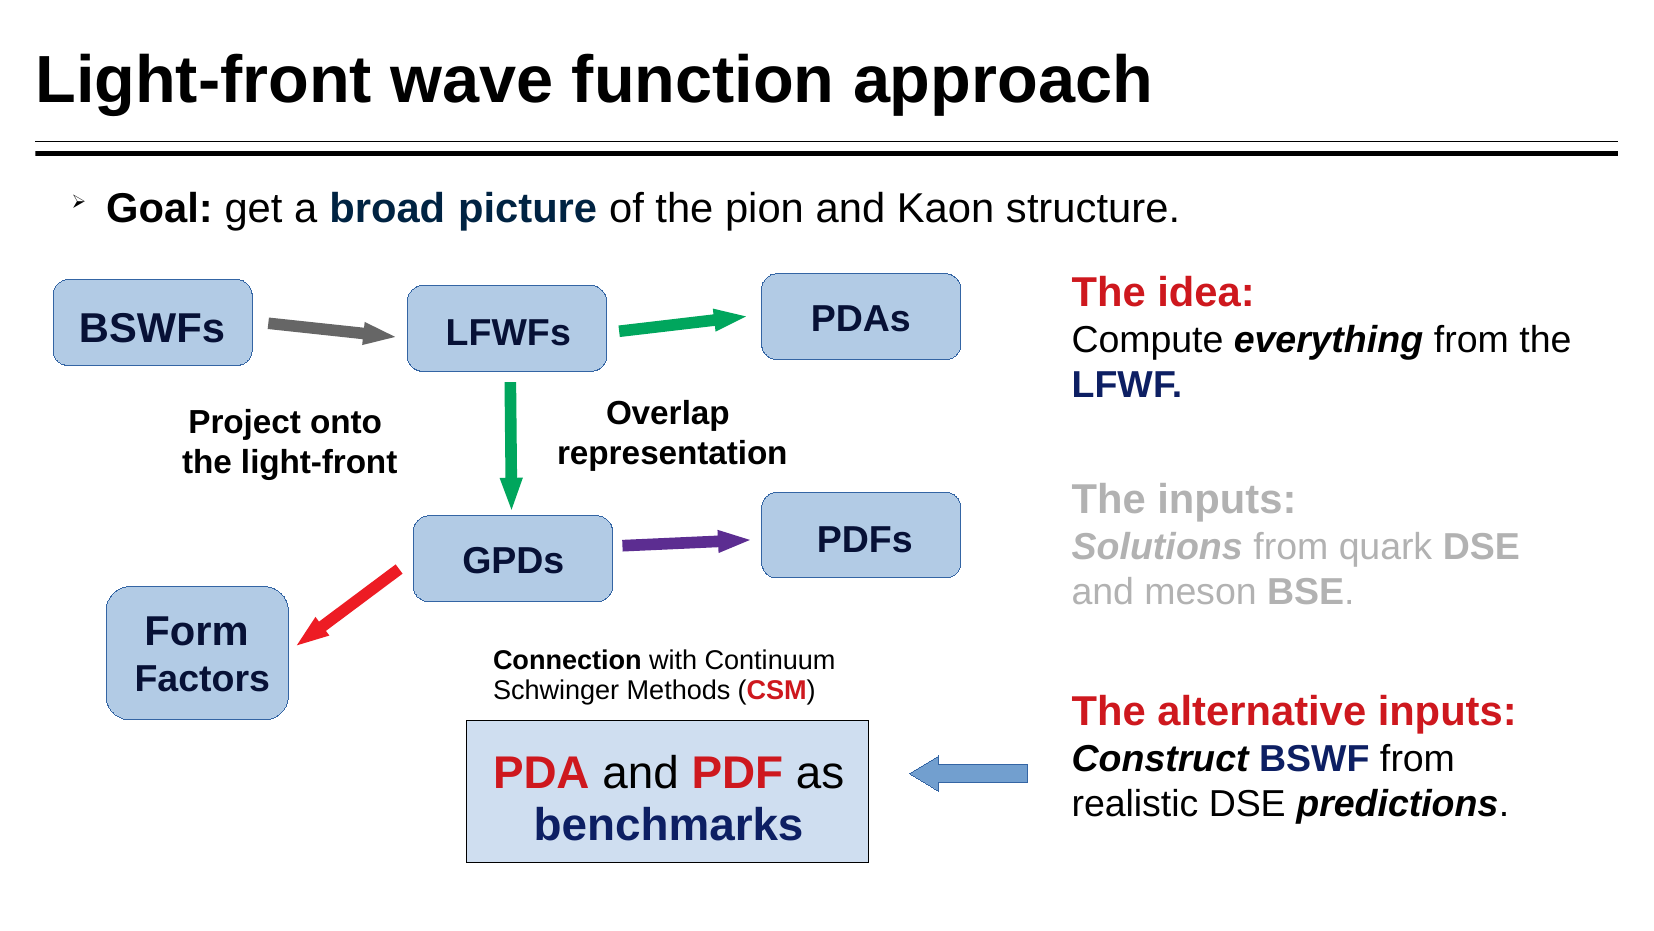

Light-front wave function approach
Goal: get a broad picture of the pion and Kaon structure.
The idea:
Compute everything from the LFWF.
PDAs
BSWFs
LFWFs
Overlap
representation
Project onto
the light-front
The inputs:
Solutions from quark DSE and meson BSE.
PDFs
GPDs
Form
Factors
Connection with Continuum Schwinger Methods (CSM)
The alternative inputs:
Construct BSWF from realistic DSE predictions.
PDA and PDF as benchmarks